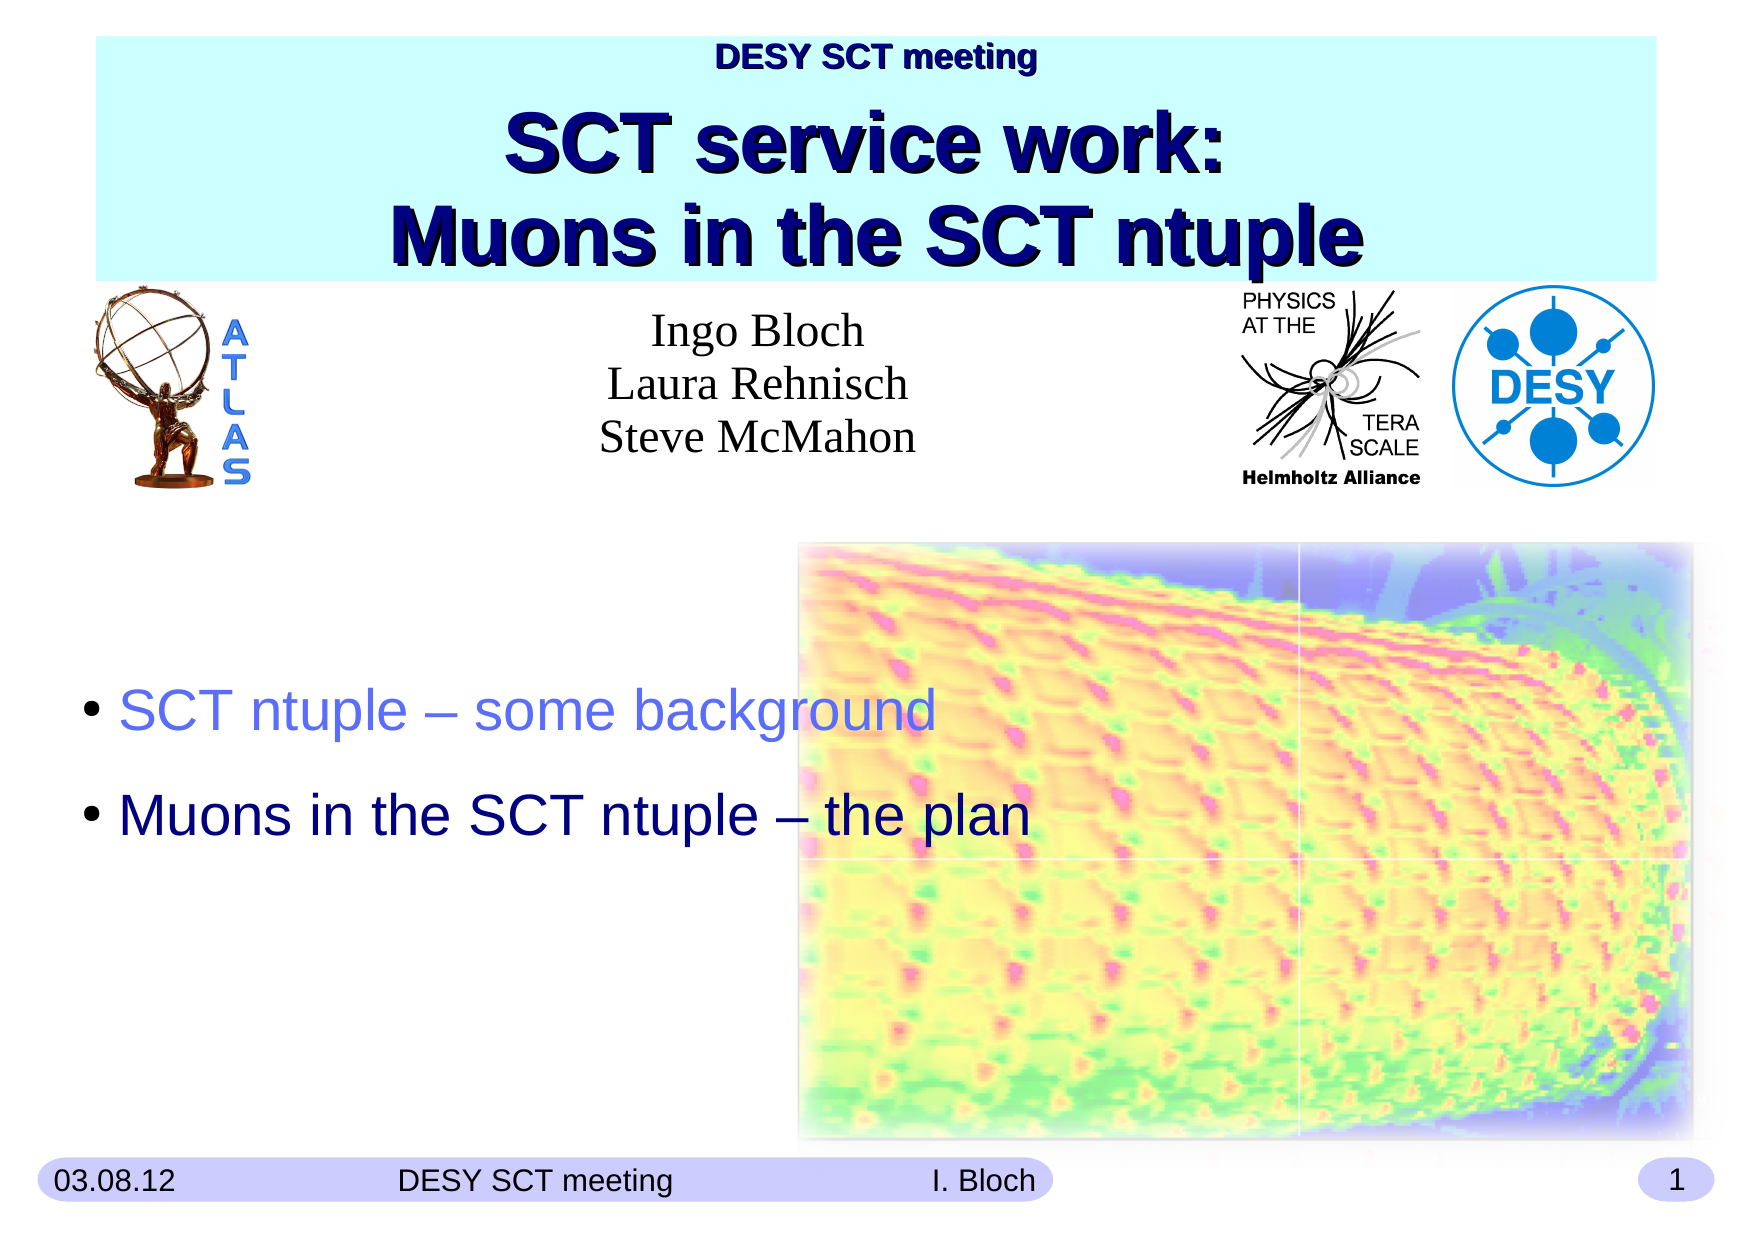

DESY SCT meeting
SCT service work:
Muons in the SCT ntuple
Ingo Bloch
Laura Rehnisch
Steve McMahon
 SCT ntuple – some background
 Muons in the SCT ntuple – the plan